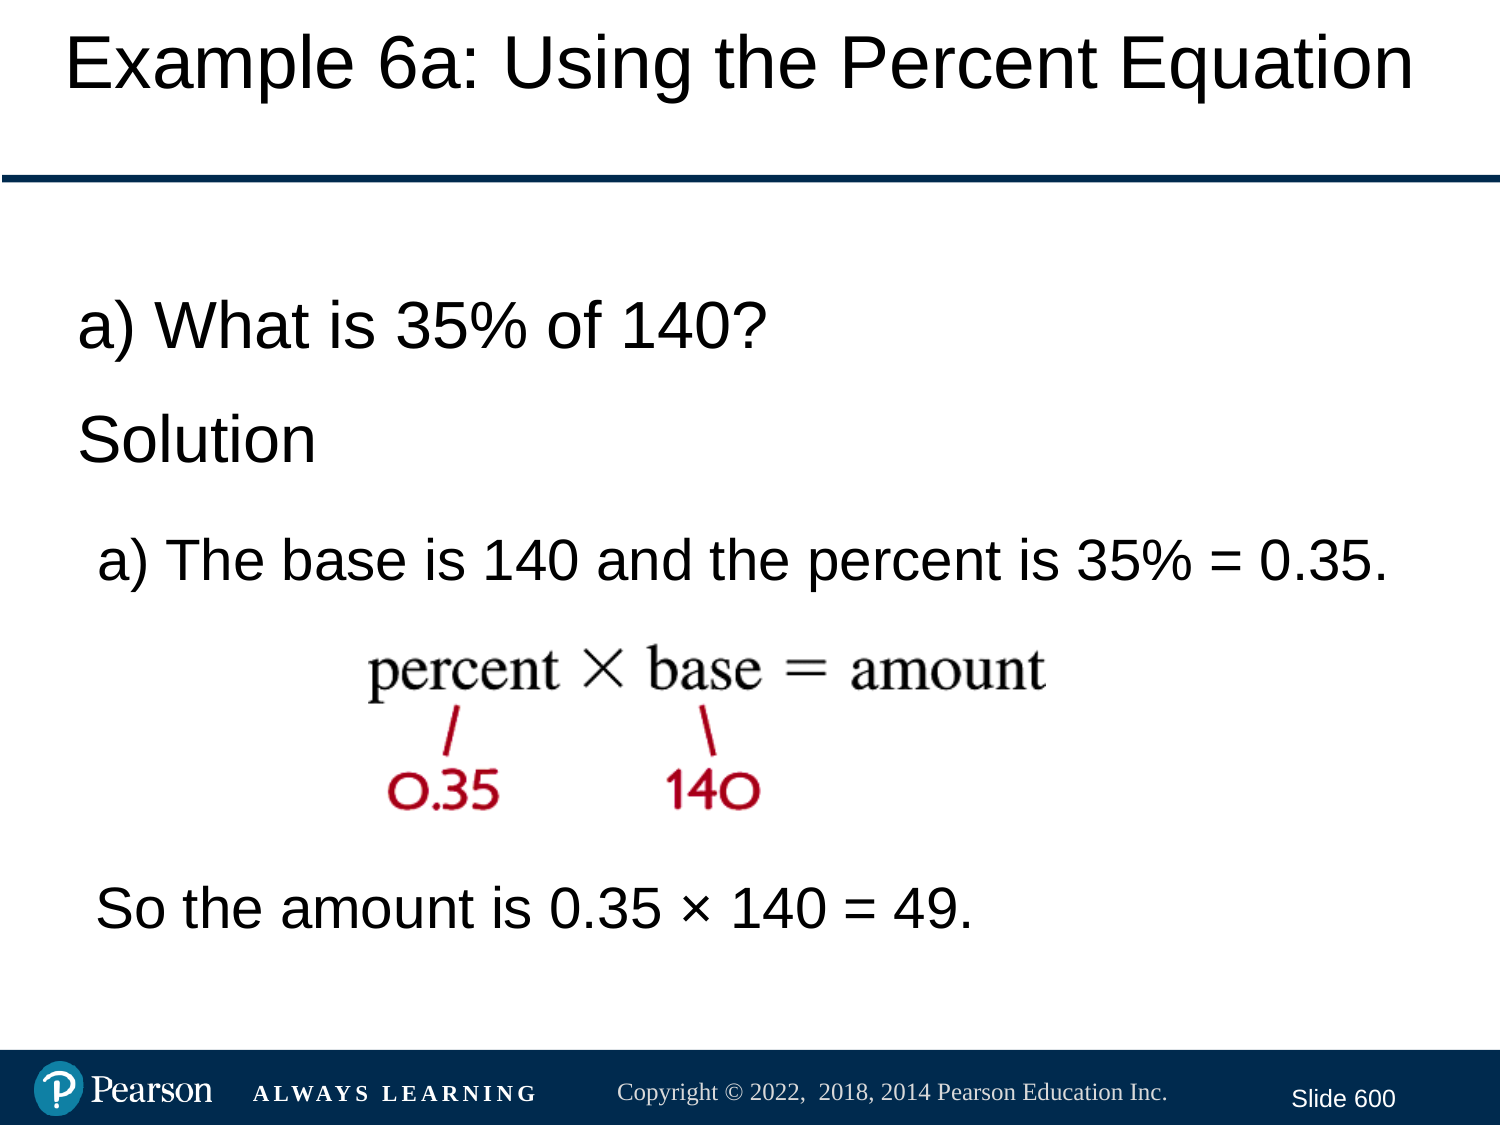

# Example 6a: Using the Percent Equation
a) What is 35% of 140?
Solution
a) The base is 140 and the percent is 35% = 0.35.
So the amount is 0.35 × 140 = 49.